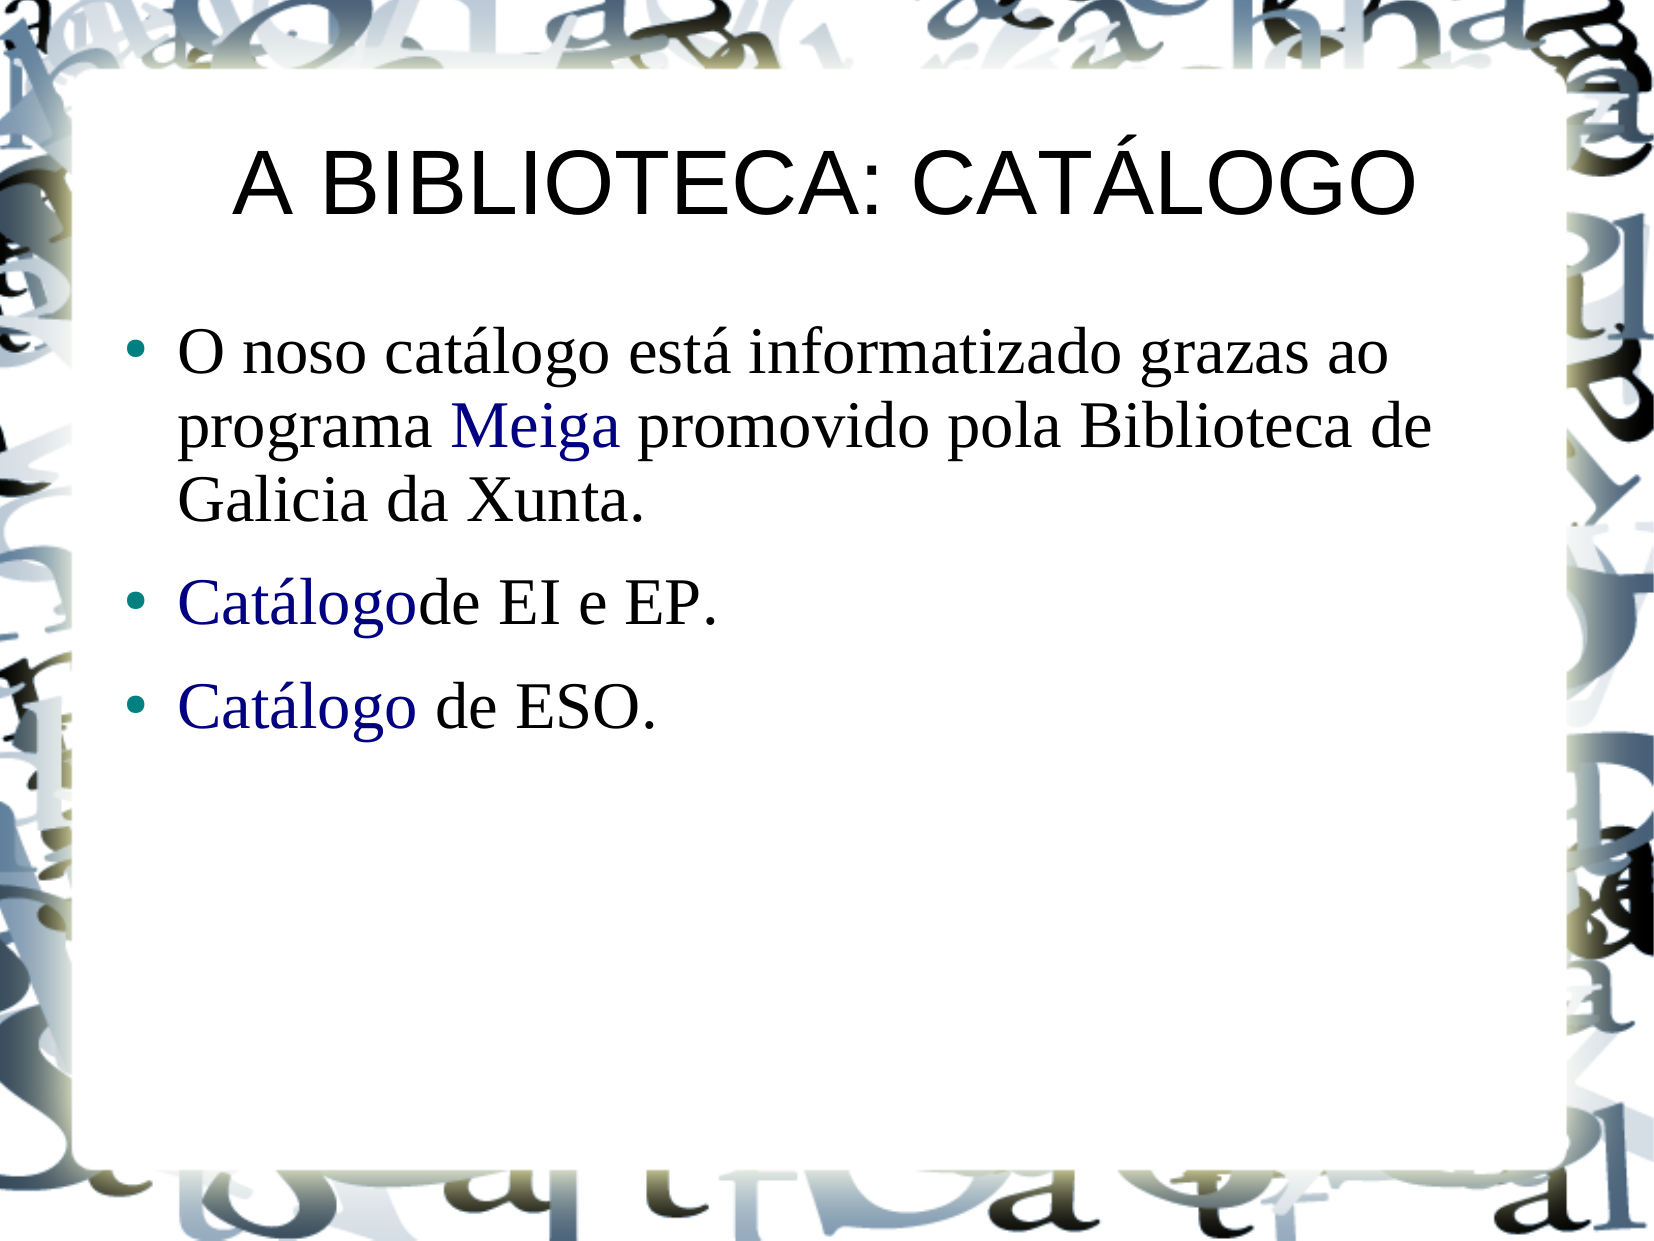

# A BIBLIOTECA: CATÁLOGO
O noso catálogo está informatizado grazas ao programa Meiga promovido pola Biblioteca de Galicia da Xunta.
Catálogode EI e EP.
Catálogo de ESO.